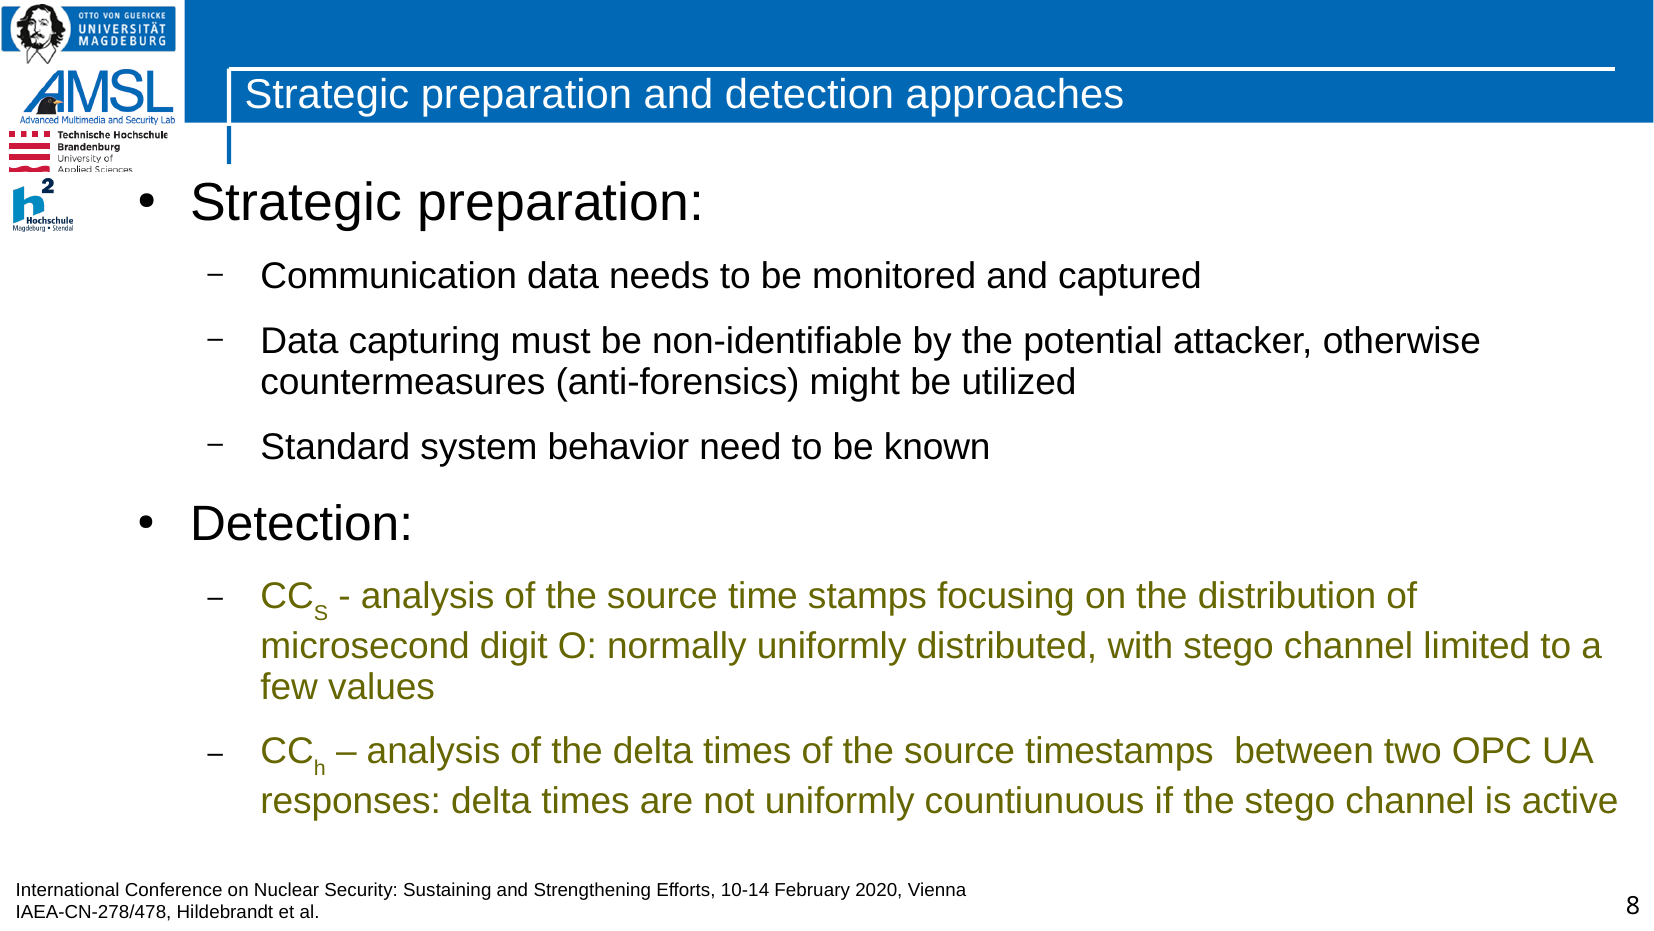

# Strategic preparation and detection approaches
Strategic preparation:
Communication data needs to be monitored and captured
Data capturing must be non-identifiable by the potential attacker, otherwise countermeasures (anti-forensics) might be utilized
Standard system behavior need to be known
Detection:
CCS - analysis of the source time stamps focusing on the distribution of microsecond digit O: normally uniformly distributed, with stego channel limited to a few values
CCh – analysis of the delta times of the source timestamps between two OPC UA responses: delta times are not uniformly countiunuous if the stego channel is active